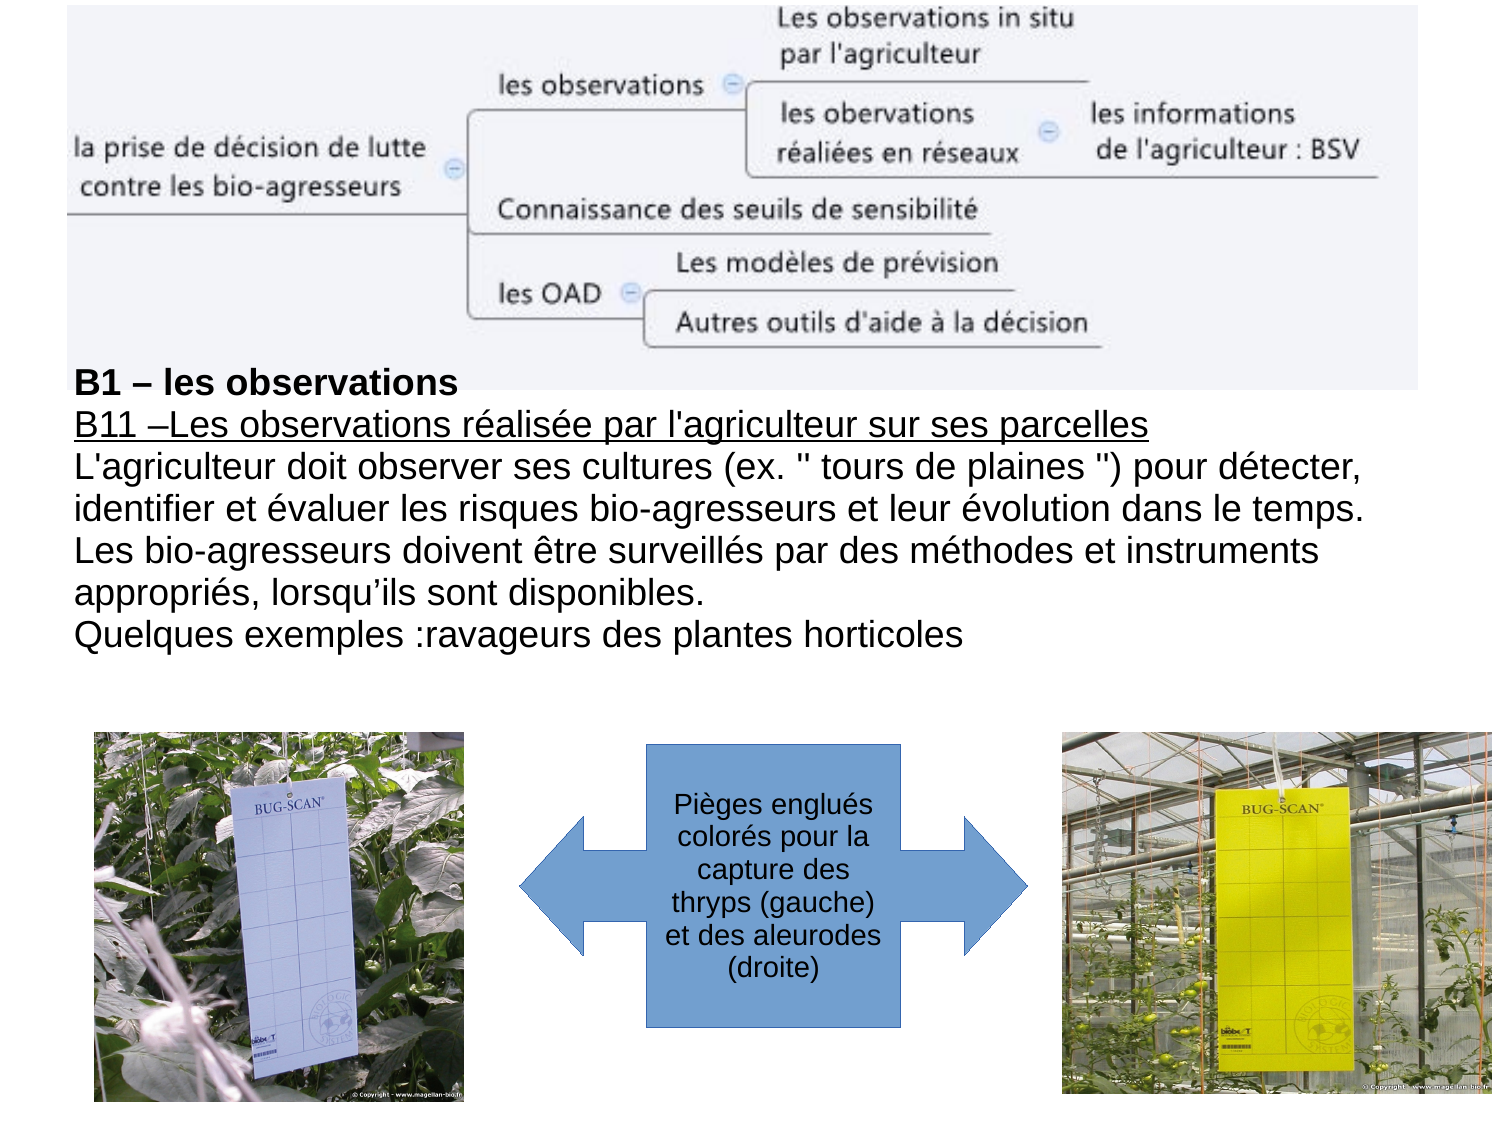

B1 – les observations
B11 –Les observations réalisée par l'agriculteur sur ses parcelles
L'agriculteur doit observer ses cultures (ex. '' tours de plaines '') pour détecter, identifier et évaluer les risques bio-agresseurs et leur évolution dans le temps.
Les bio-agresseurs doivent être surveillés par des méthodes et instruments appropriés, lorsqu’ils sont disponibles.
Quelques exemples :ravageurs des plantes horticoles
Pièges englués colorés pour la capture des thryps (gauche) et des aleurodes (droite)